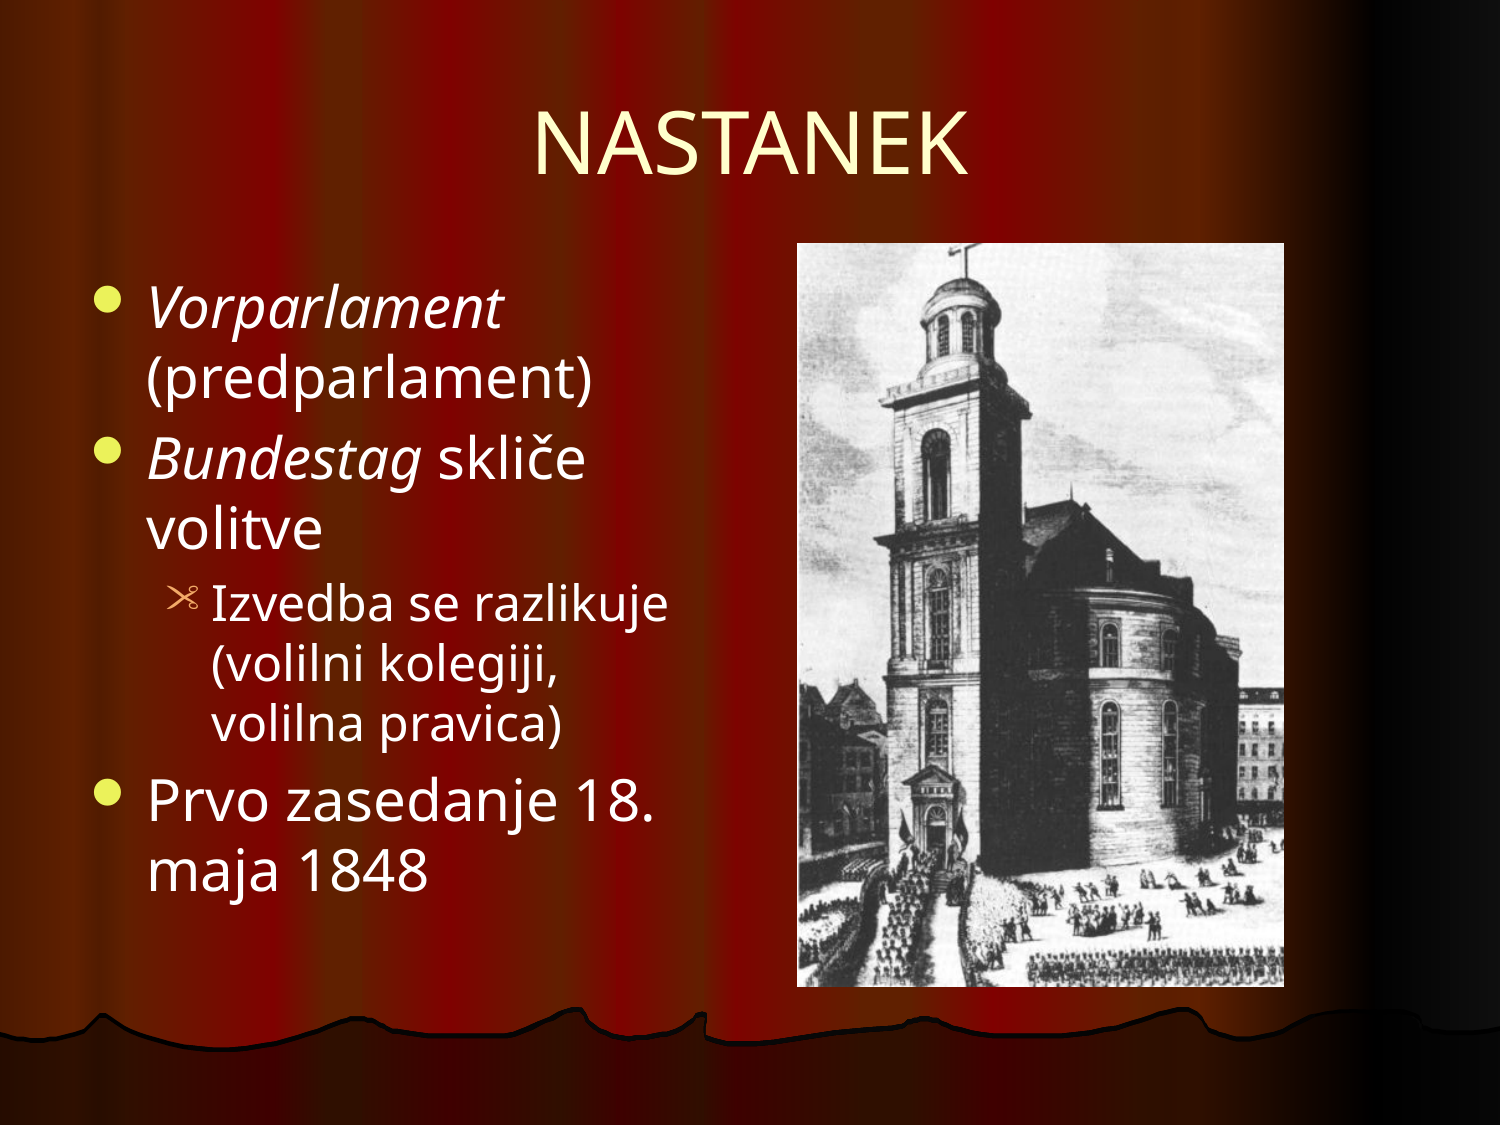

# NASTANEK
Vorparlament (predparlament)
Bundestag skliče volitve
Izvedba se razlikuje (volilni kolegiji, volilna pravica)
Prvo zasedanje 18. maja 1848